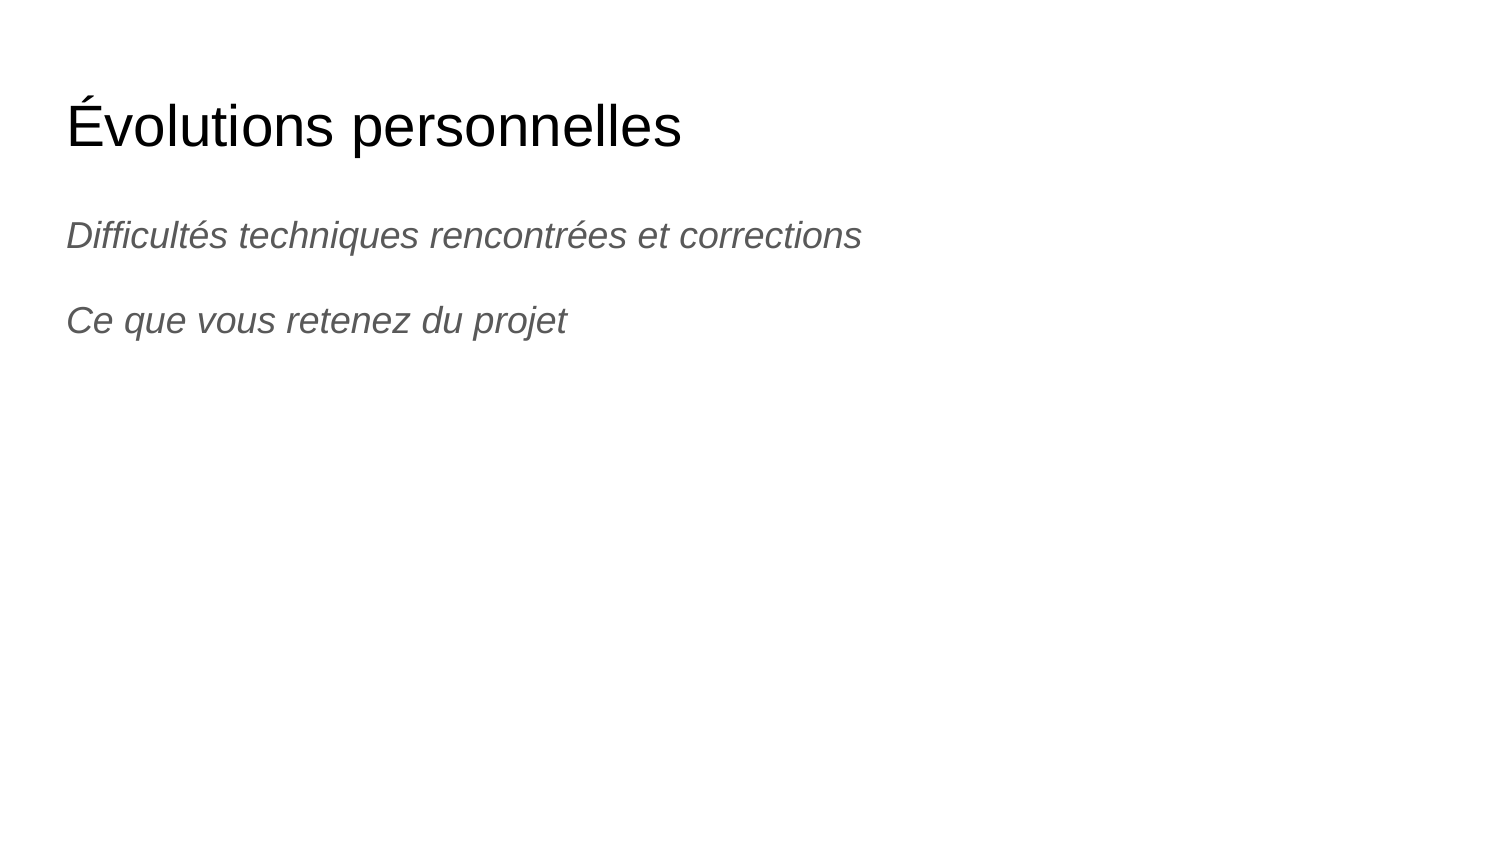

# Évolutions personnelles
Difficultés techniques rencontrées et corrections
Ce que vous retenez du projet